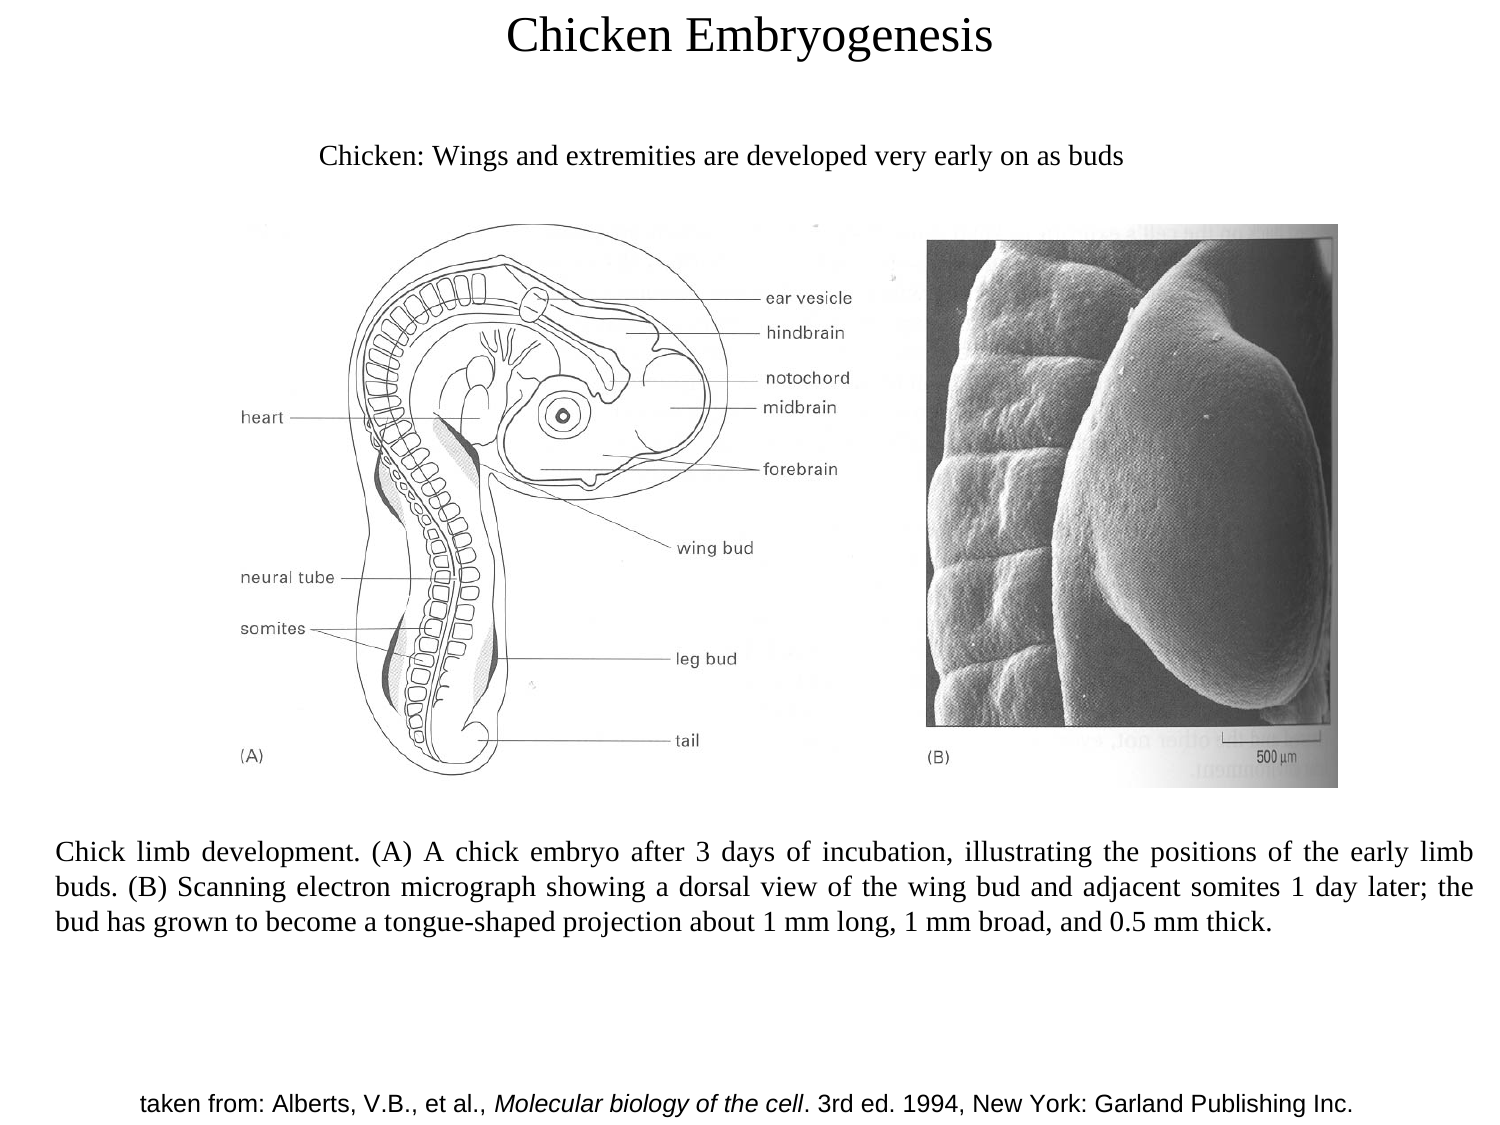

# Chicken Embryogenesis
Chicken: Wings and extremities are developed very early on as buds
Chick limb development. (A) A chick embryo after 3 days of incubation, illustrating the positions of the early limb buds. (B) Scanning electron micrograph showing a dorsal view of the wing bud and adjacent somites 1 day later; the bud has grown to become a tongue-shaped projection about 1 mm long, 1 mm broad, and 0.5 mm thick.
taken from: Alberts, V.B., et al., Molecular biology of the cell. 3rd ed. 1994, New York: Garland Publishing Inc.